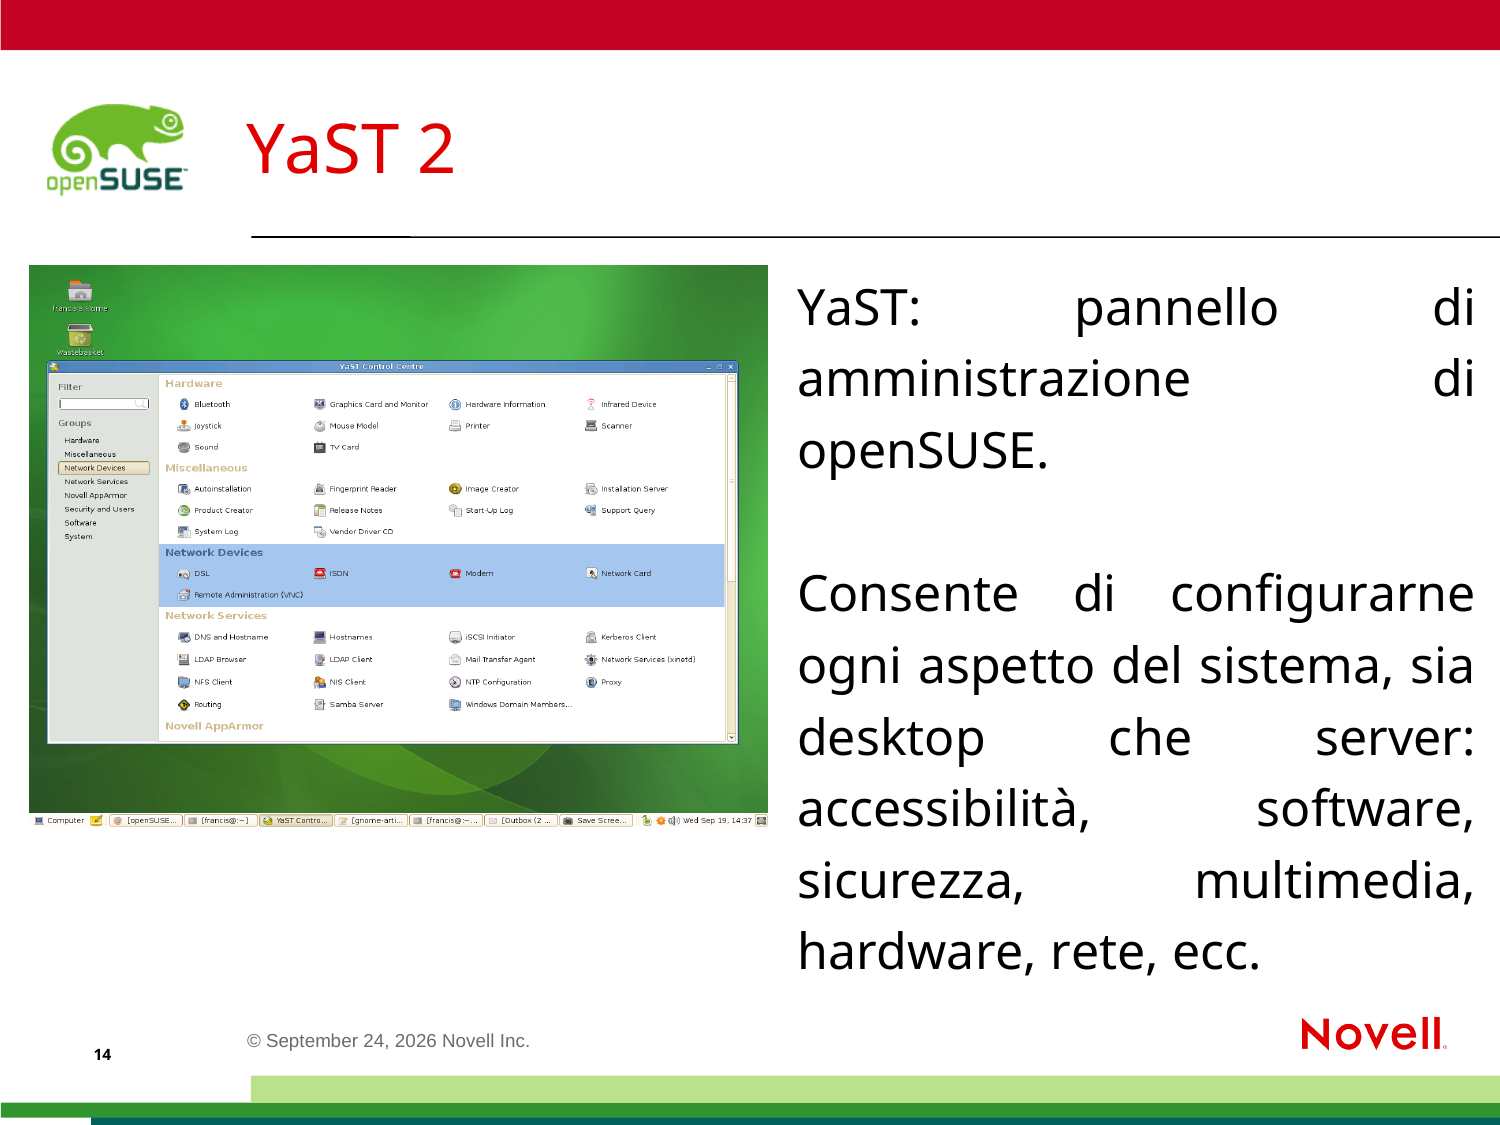

# YaST 2
YaST: pannello di amministrazione di openSUSE.
Consente di configurarne ogni aspetto del sistema, sia desktop che server: accessibilità, software, sicurezza, multimedia, hardware, rete, ecc.